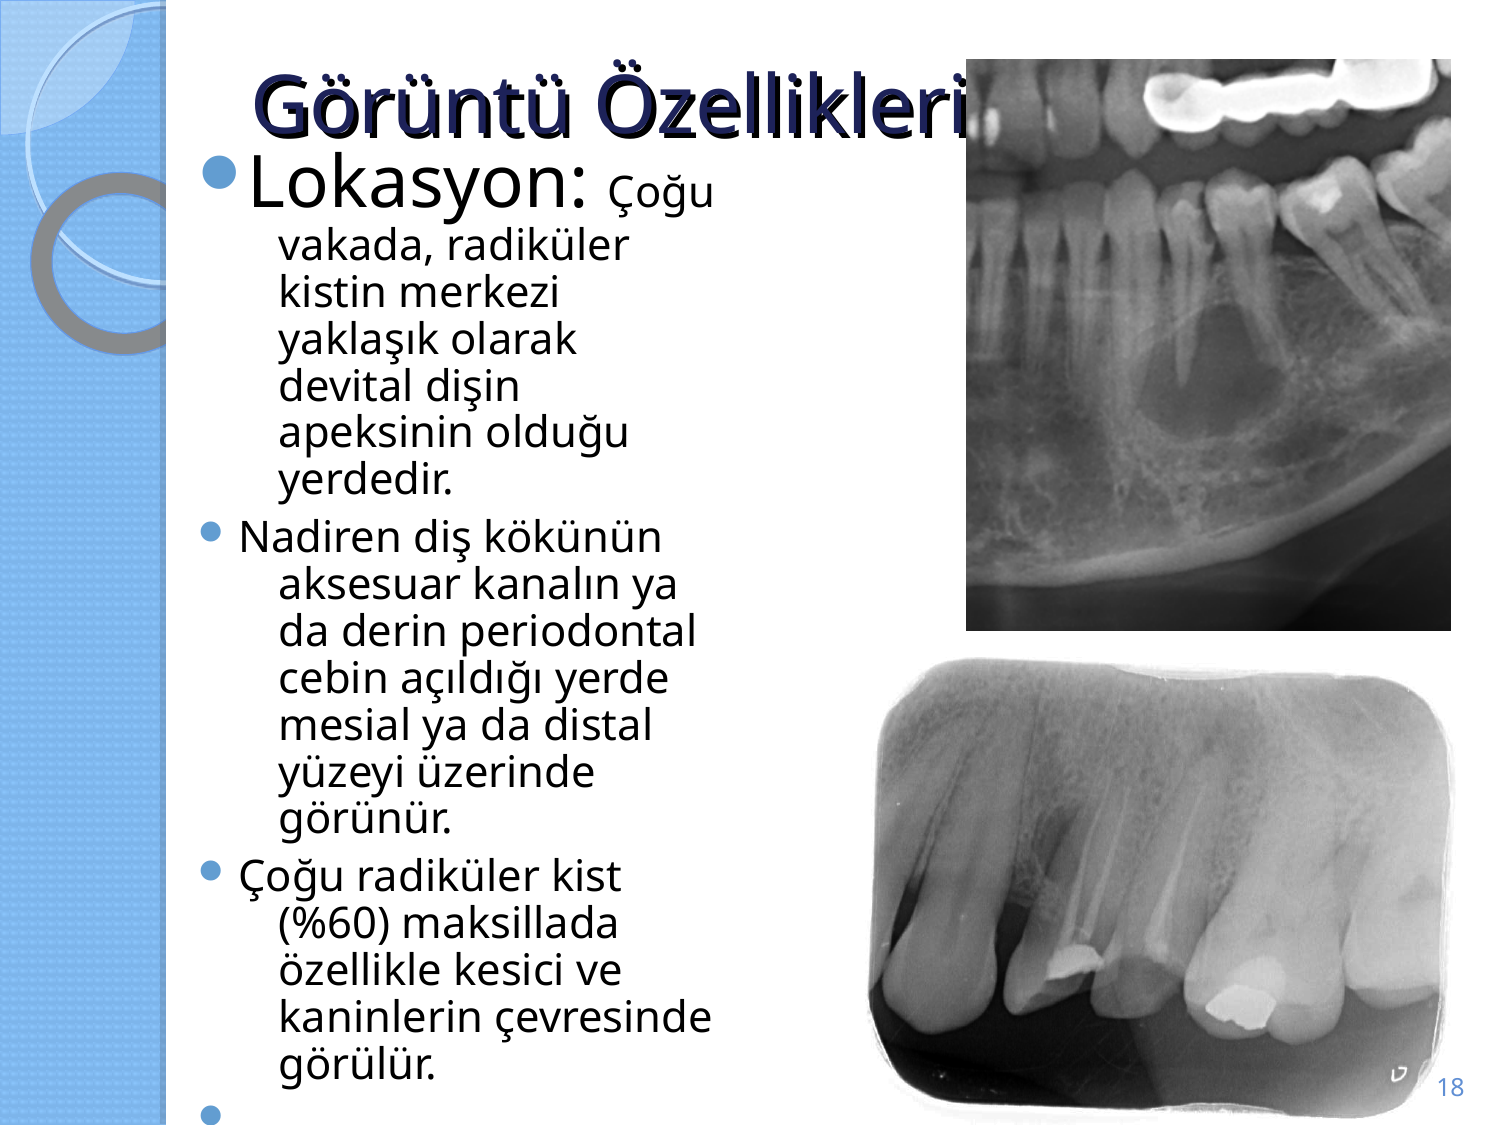

# Görüntü Özellikleri
Lokasyon: Çoğu vakada, radiküler kistin merkezi yaklaşık olarak devital dişin apeksinin olduğu yerdedir.
Nadiren diş kökünün aksesuar kanalın ya da derin periodontal cebin açıldığı yerde mesial ya da distal yüzeyi üzerinde görünür.
Çoğu radiküler kist (%60) maksillada özellikle kesici ve kaninlerin çevresinde görülür.
18